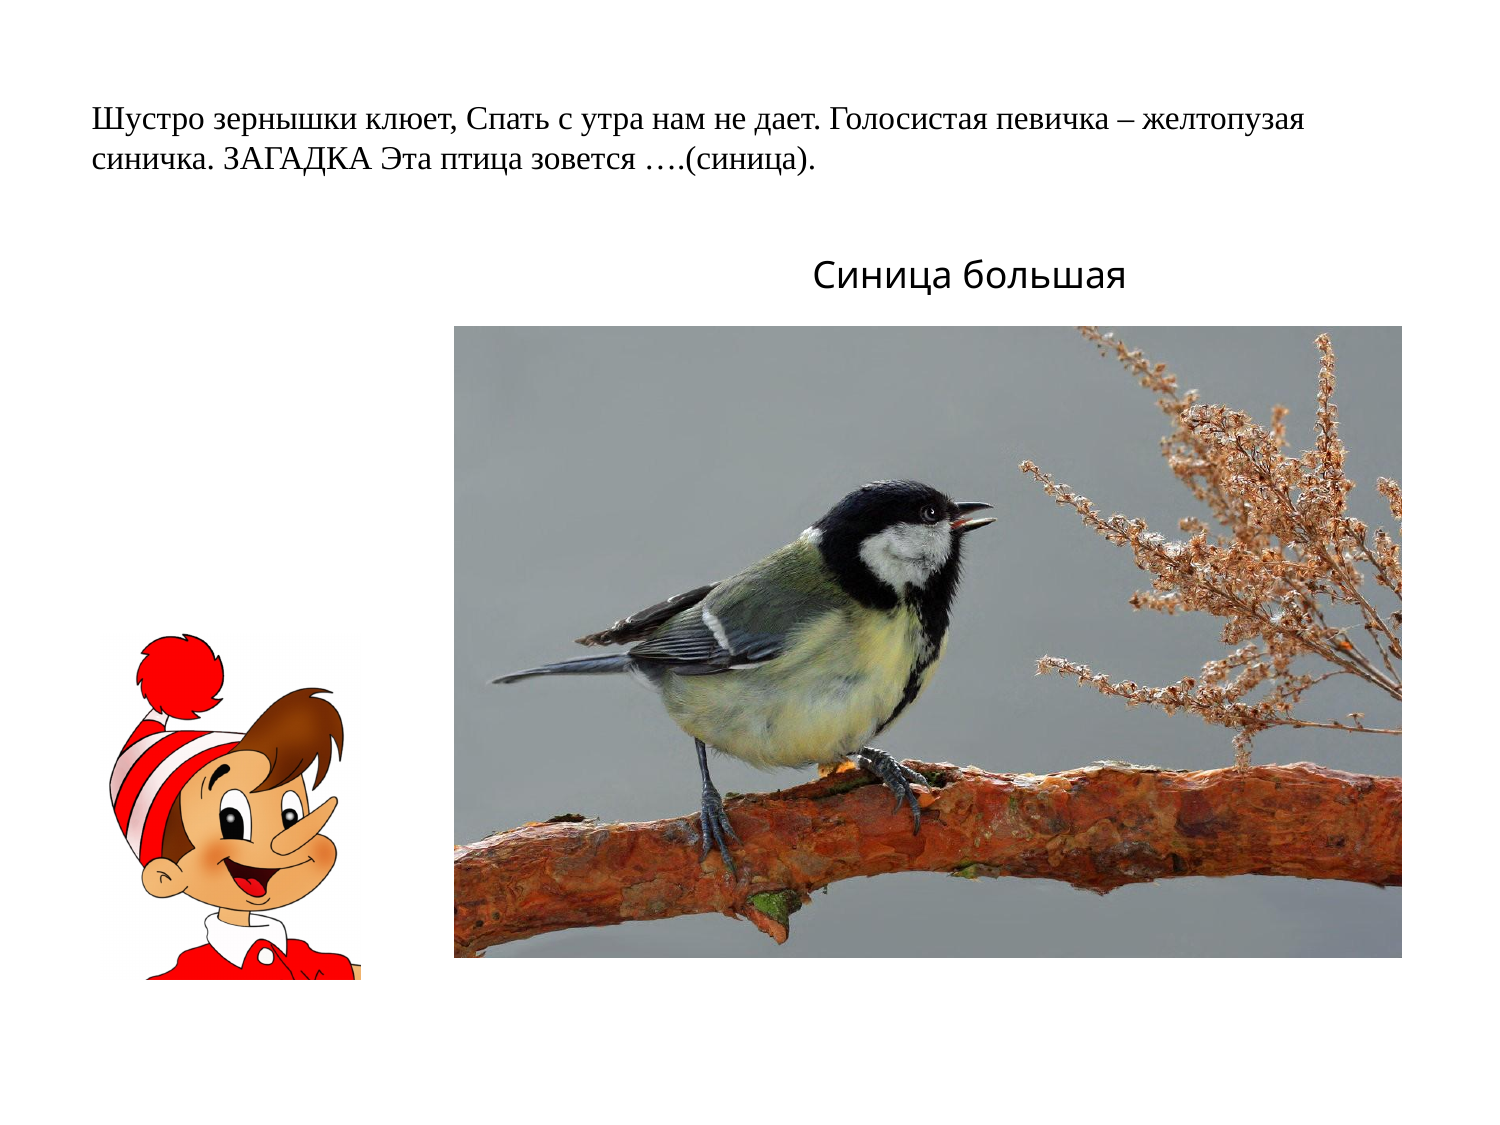

# Шустро зернышки клюет, Спать с утра нам не дает. Голосистая певичка – желтопузая синичка. ЗАГАДКА Эта птица зовется ….(синица).
Синица большая